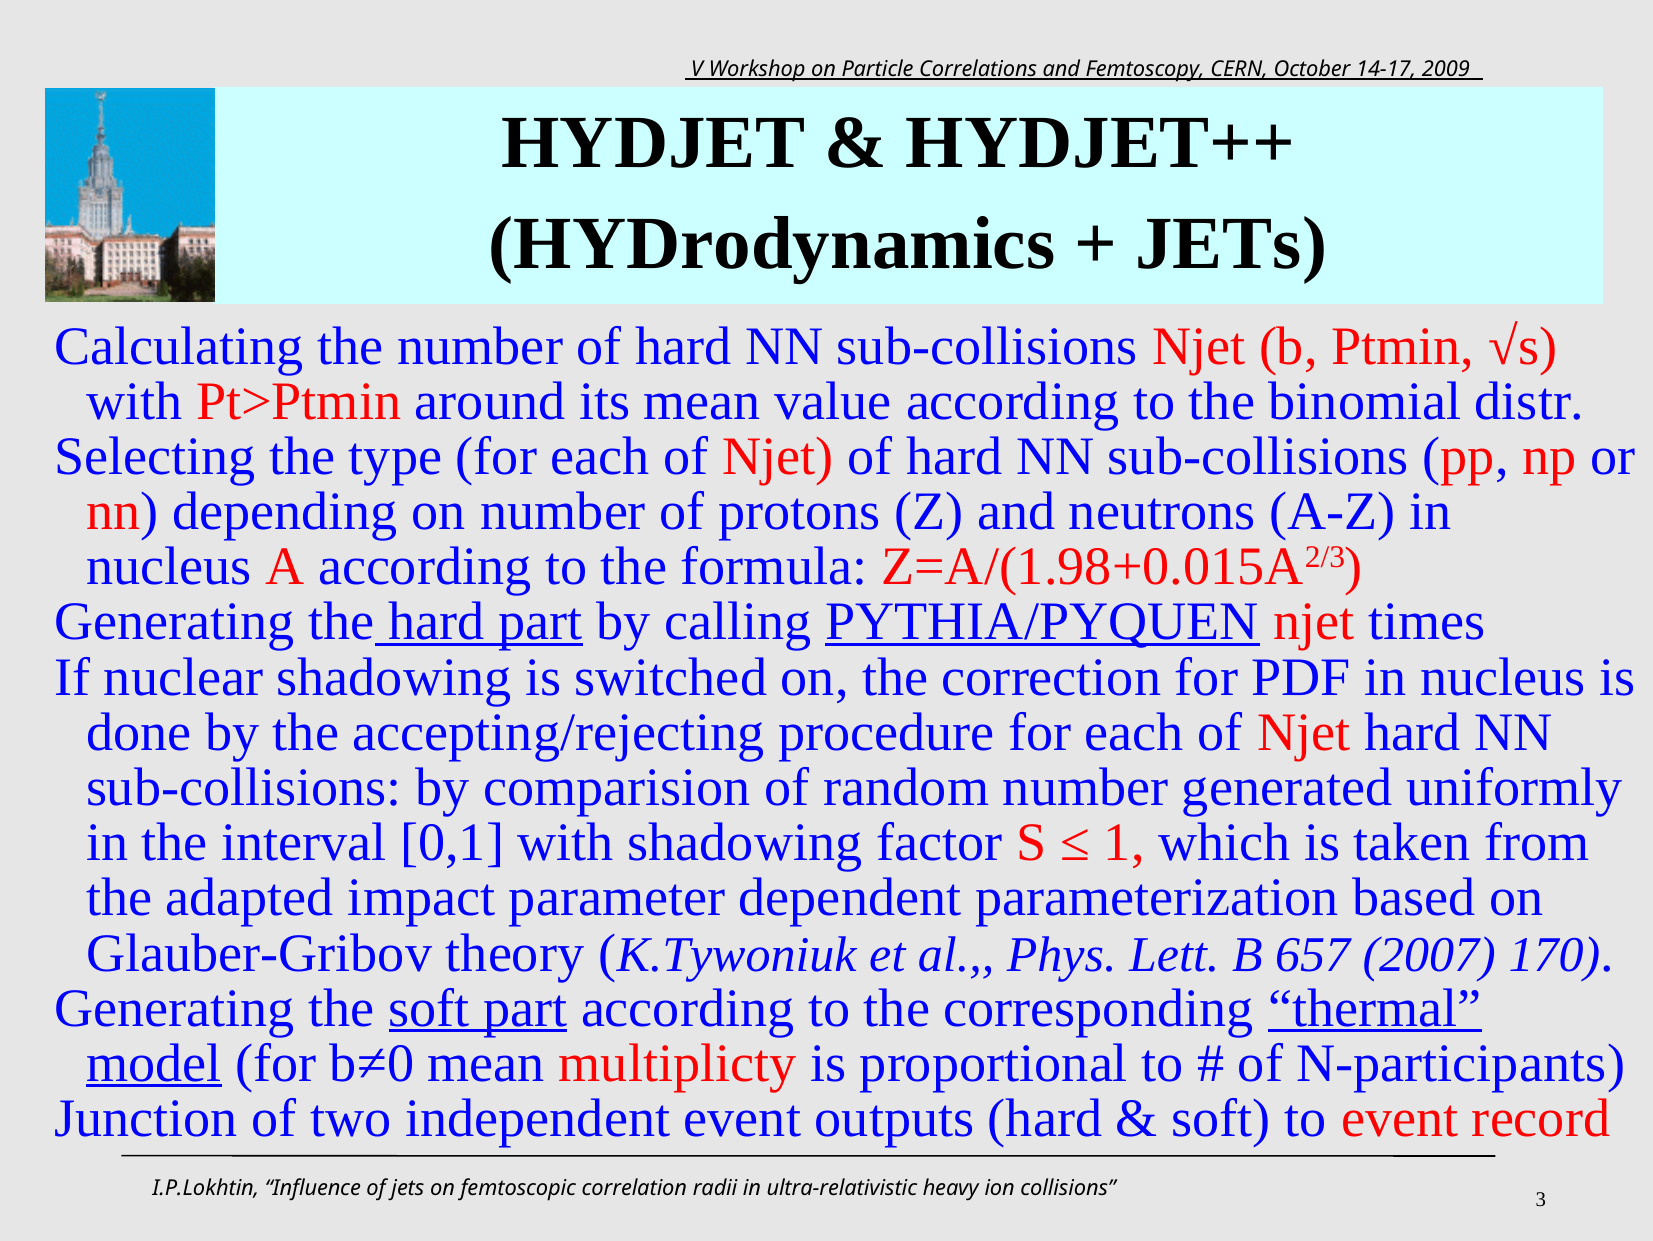

# HYDJET & HYDJET++ (HYDrodynamics + JETs)
Calculating the number of hard NN sub-collisions Njet (b, Ptmin, √s) with Pt>Ptmin around its mean value according to the binomial distr.
Selecting the type (for each of Njet) of hard NN sub-collisions (pp, np or nn) depending on number of protons (Z) and neutrons (A-Z) in nucleus A according to the formula: Z=A/(1.98+0.015A2/3)
Generating the hard part by calling PYTHIA/PYQUEN njet times
If nuclear shadowing is switched on, the correction for PDF in nucleus is done by the accepting/rejecting procedure for each of Njet hard NN sub-collisions: by comparision of random number generated uniformly in the interval [0,1] with shadowing factor S ≤ 1, which is taken from the adapted impact parameter dependent parameterization based on Glauber-Gribov theory (K.Tywoniuk et al.,, Phys. Lett. B 657 (2007) 170).
Generating the soft part according to the corresponding “thermal” model (for b≠0 mean multiplicty is proportional to # of N-participants)
Junction of two independent event outputs (hard & soft) to event record